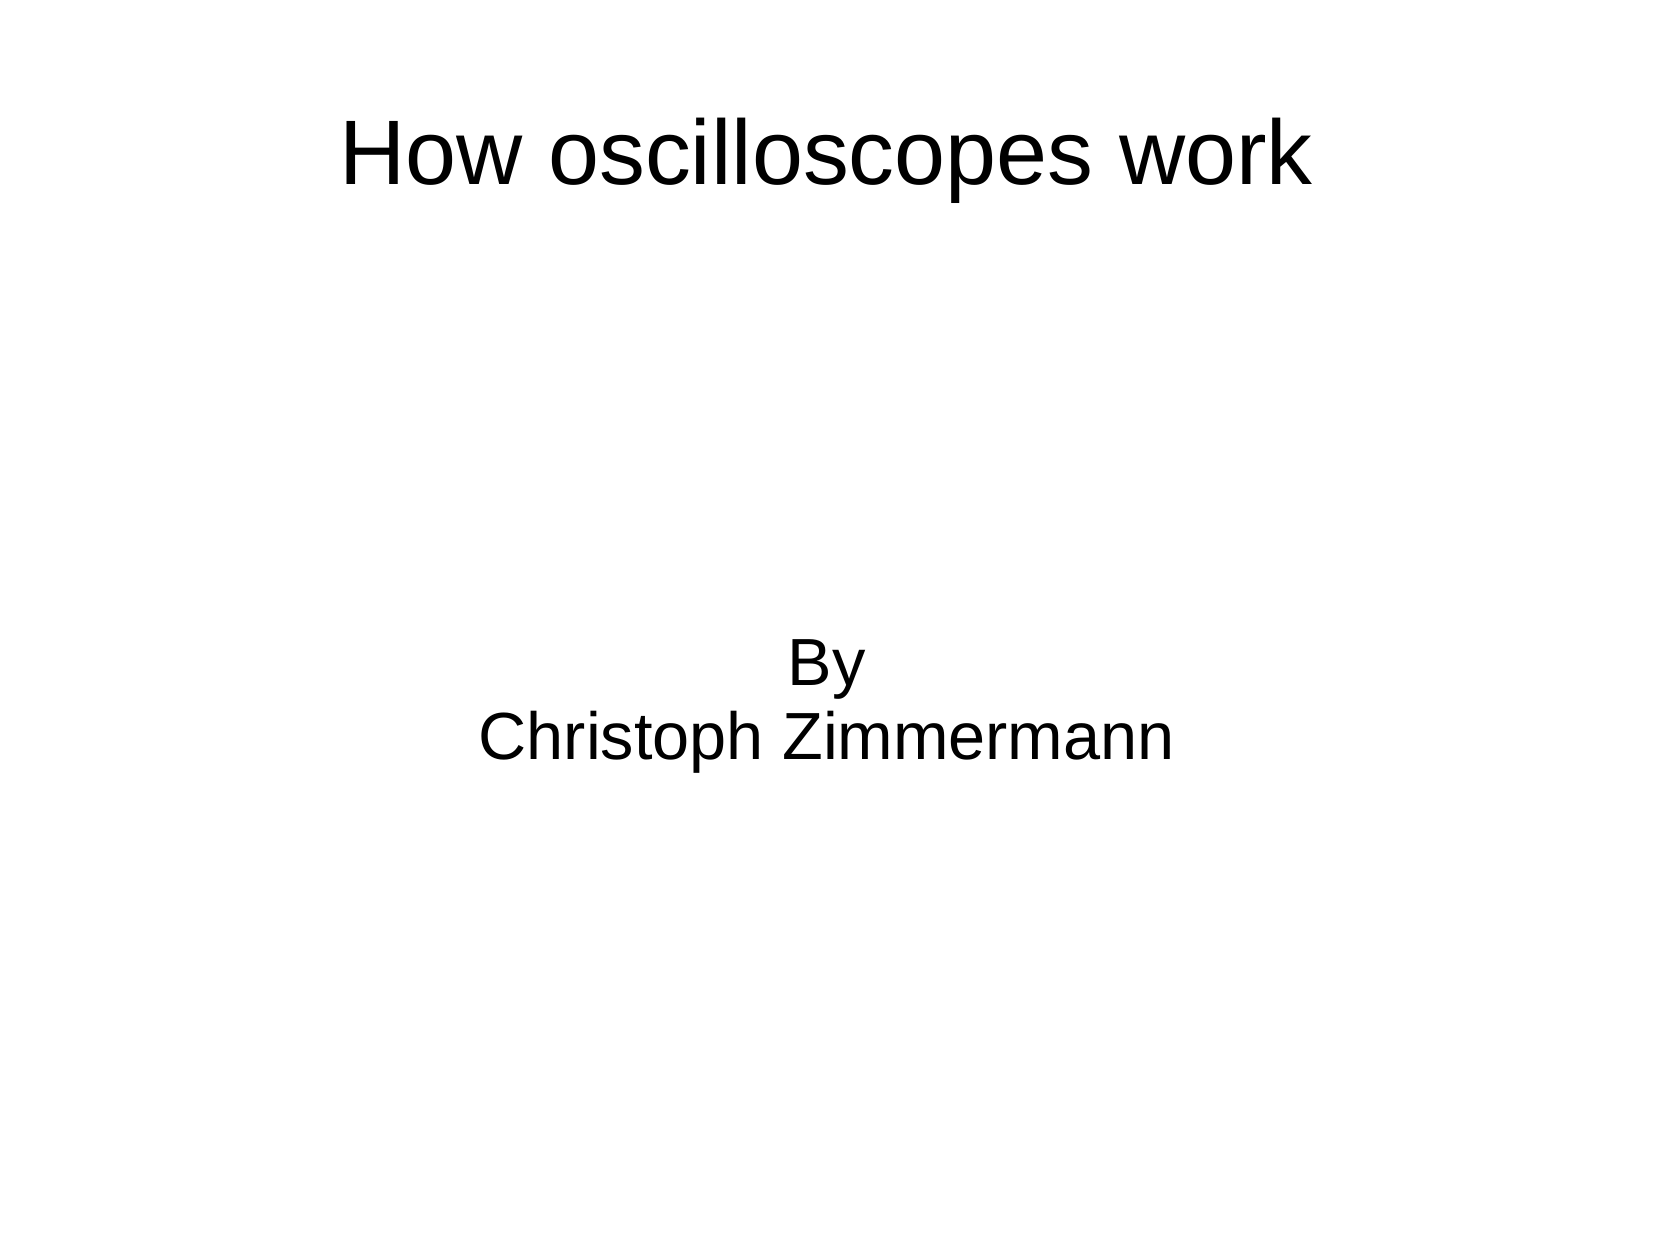

# How oscilloscopes work
By
Christoph Zimmermann